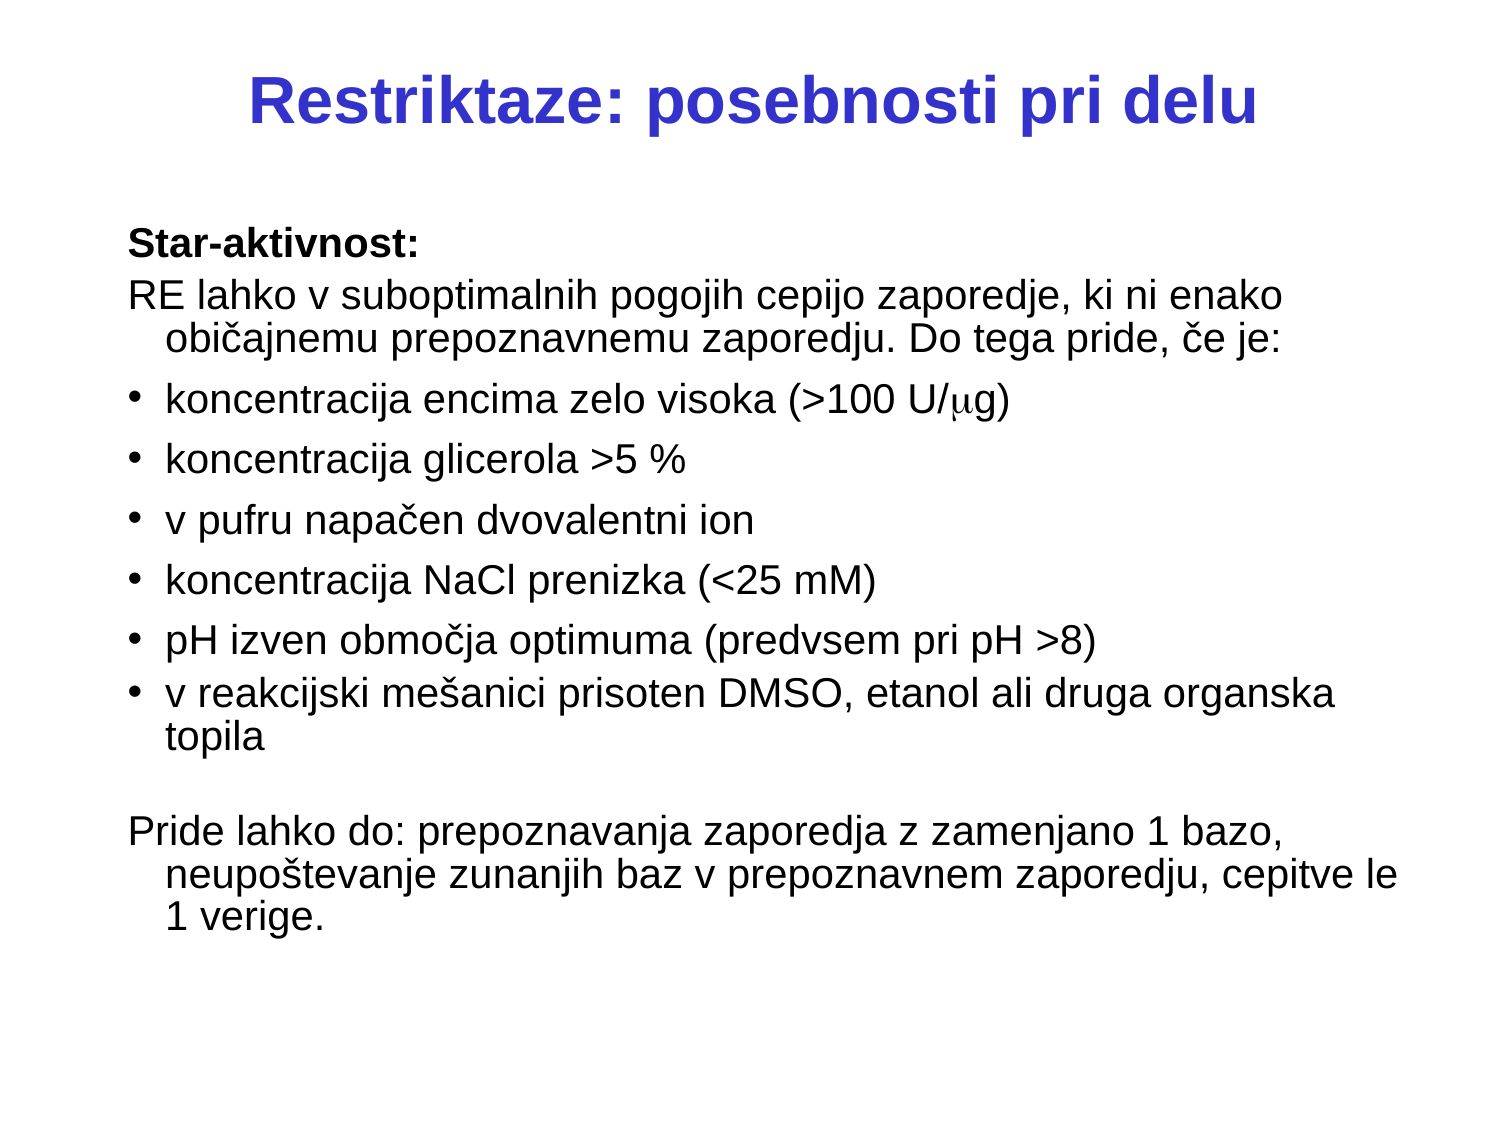

# Restriktaze: posebnosti pri delu
Star-aktivnost:
RE lahko v suboptimalnih pogojih cepijo zaporedje, ki ni enako običajnemu prepoznavnemu zaporedju. Do tega pride, če je:
koncentracija encima zelo visoka (>100 U/g)
koncentracija glicerola >5 %
v pufru napačen dvovalentni ion
koncentracija NaCl prenizka (<25 mM)
pH izven območja optimuma (predvsem pri pH >8)
v reakcijski mešanici prisoten DMSO, etanol ali druga organska topila
Pride lahko do: prepoznavanja zaporedja z zamenjano 1 bazo, neupoštevanje zunanjih baz v prepoznavnem zaporedju, cepitve le 1 verige.